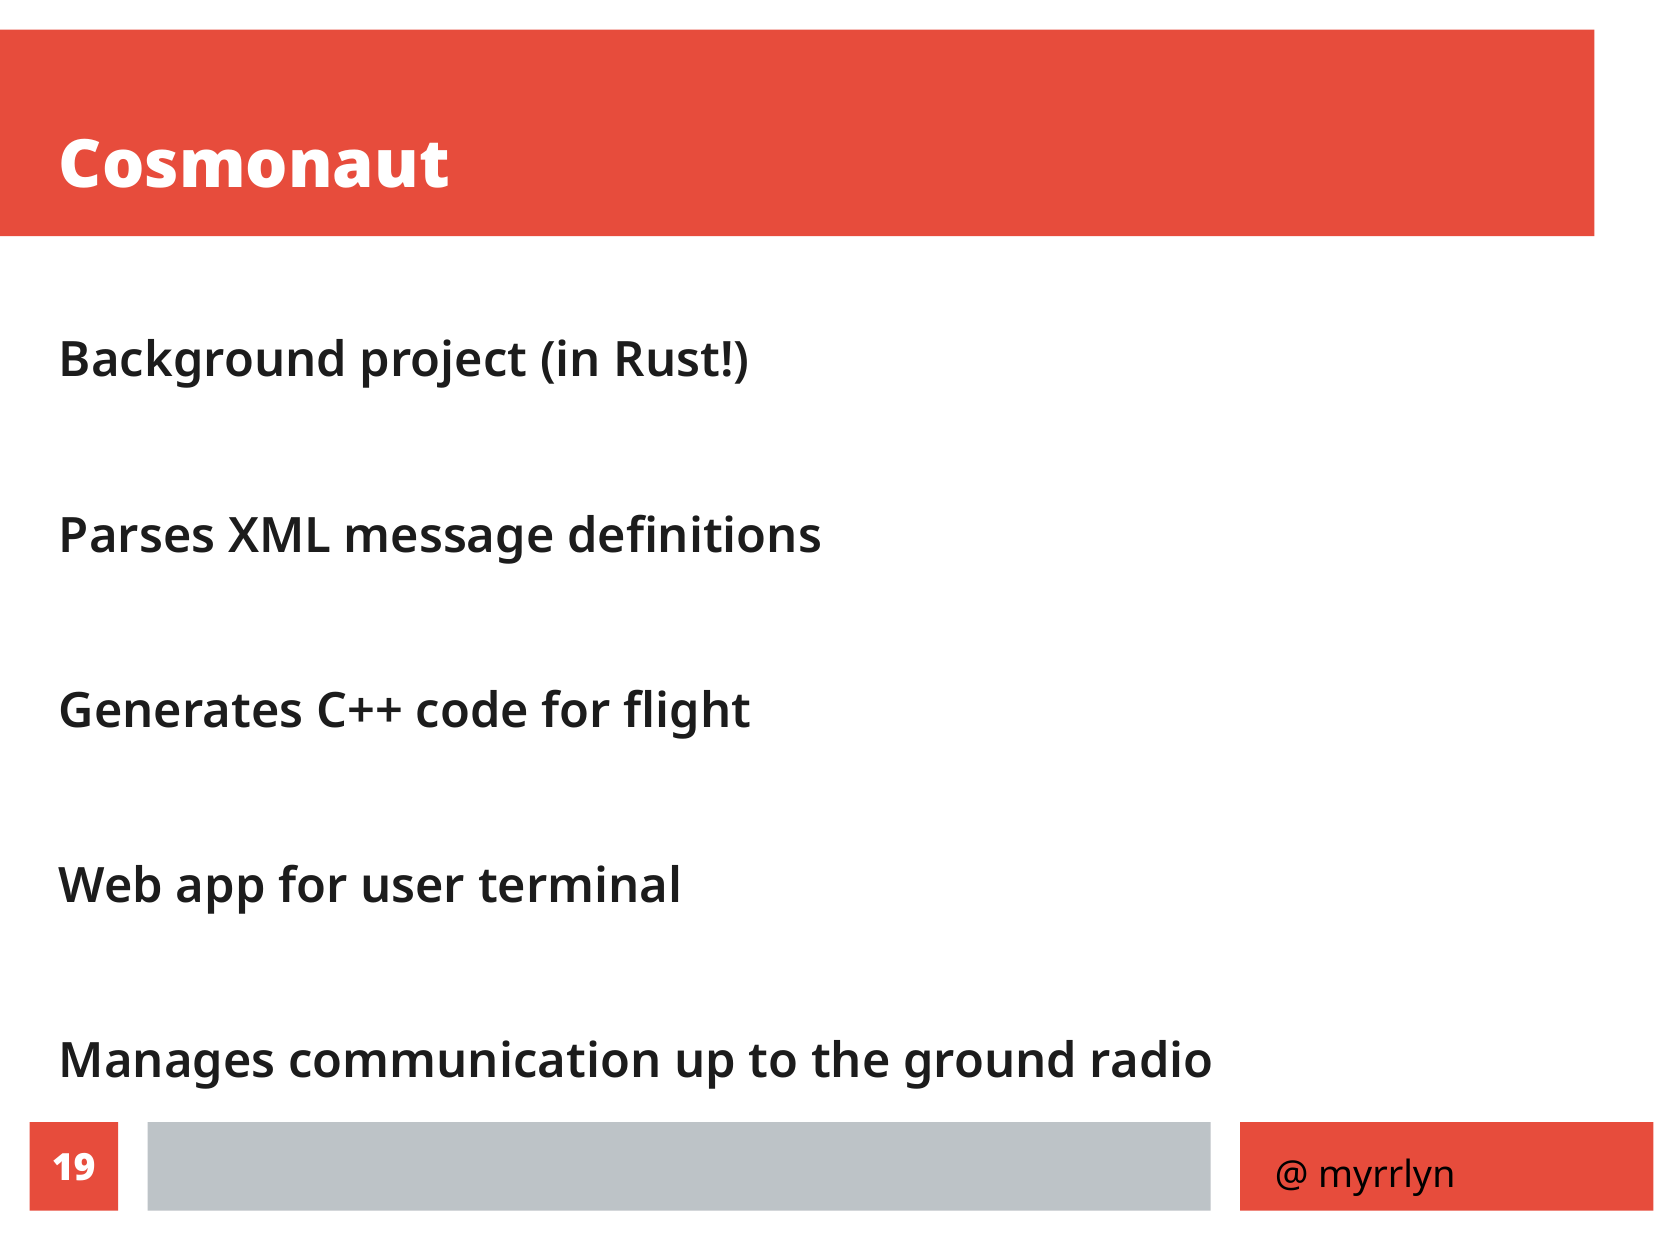

# Cosmonaut
Background project (in Rust!)
Parses XML message definitions
Generates C++ code for flight
Web app for user terminal
Manages communication up to the ground radio
19
@ myrrlyn